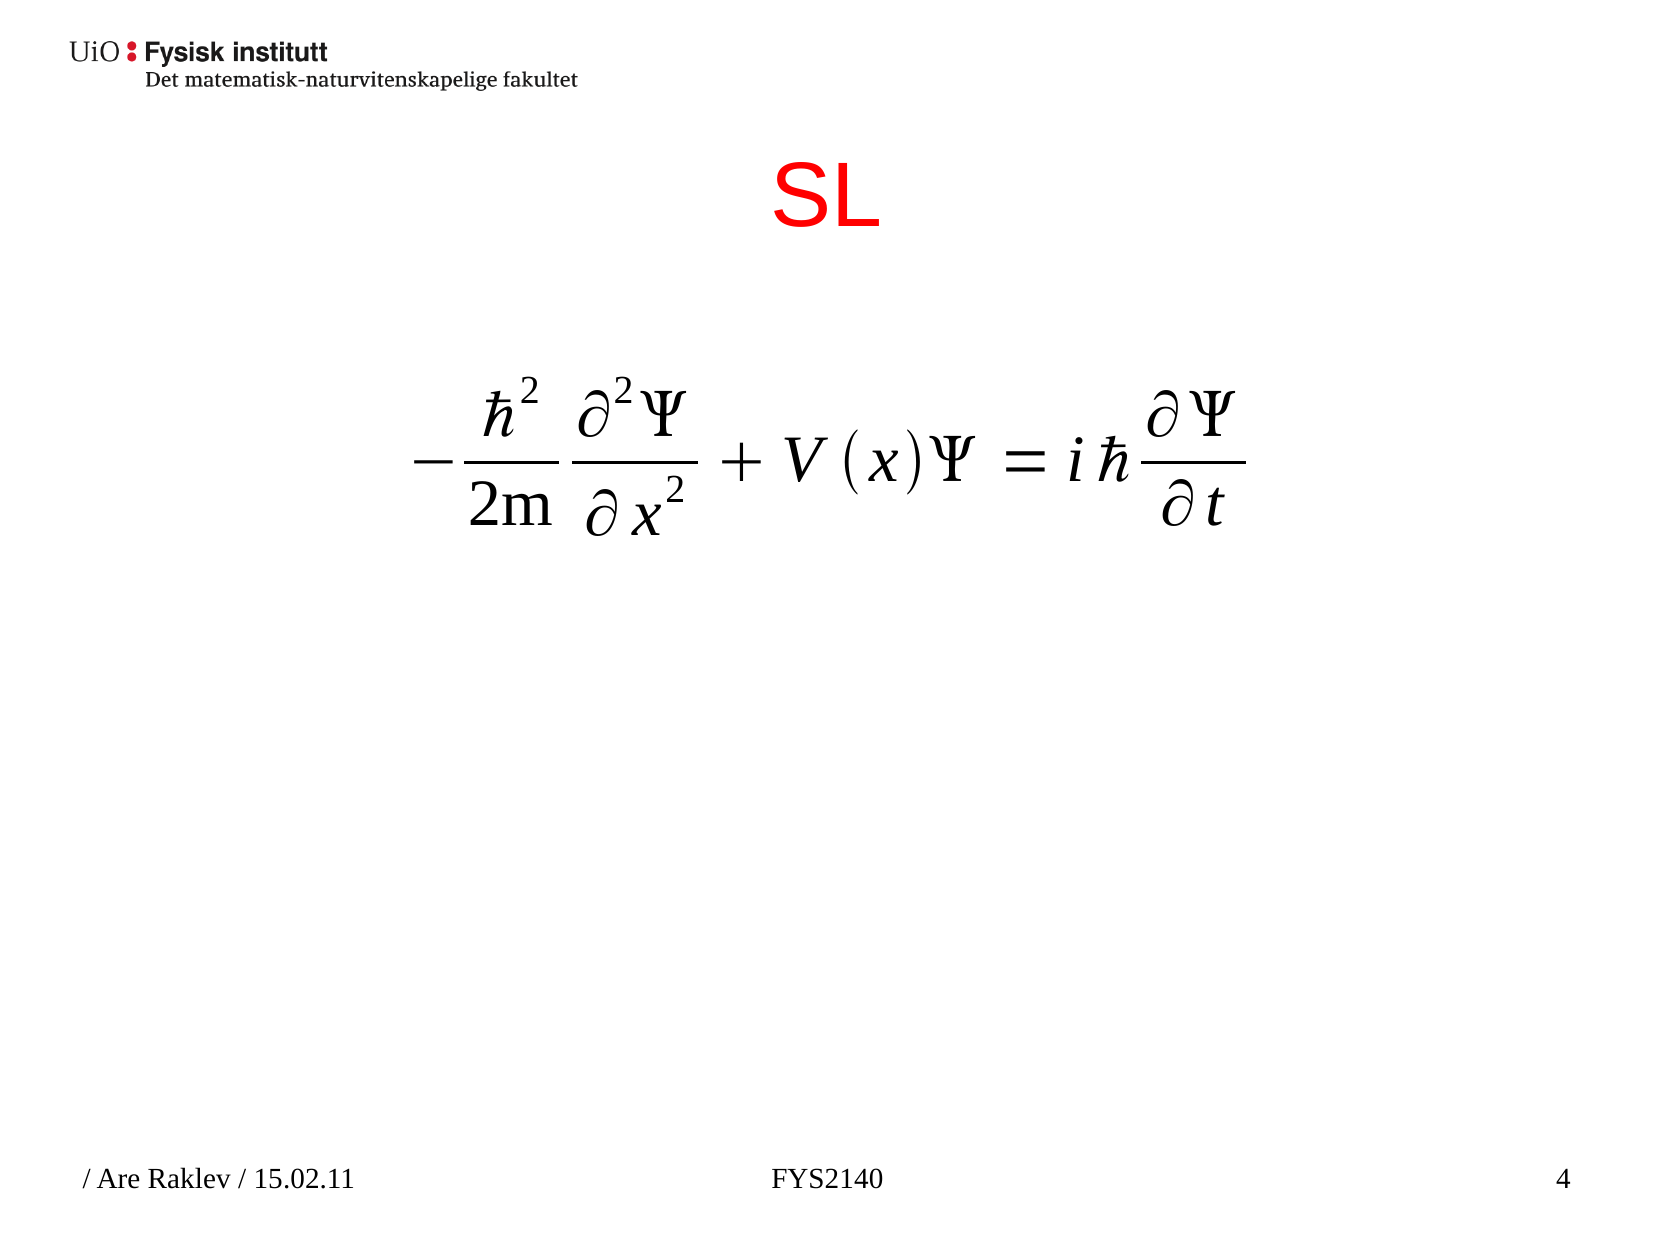

# SL
/ Are Raklev / 15.02.11
FYS2140
4